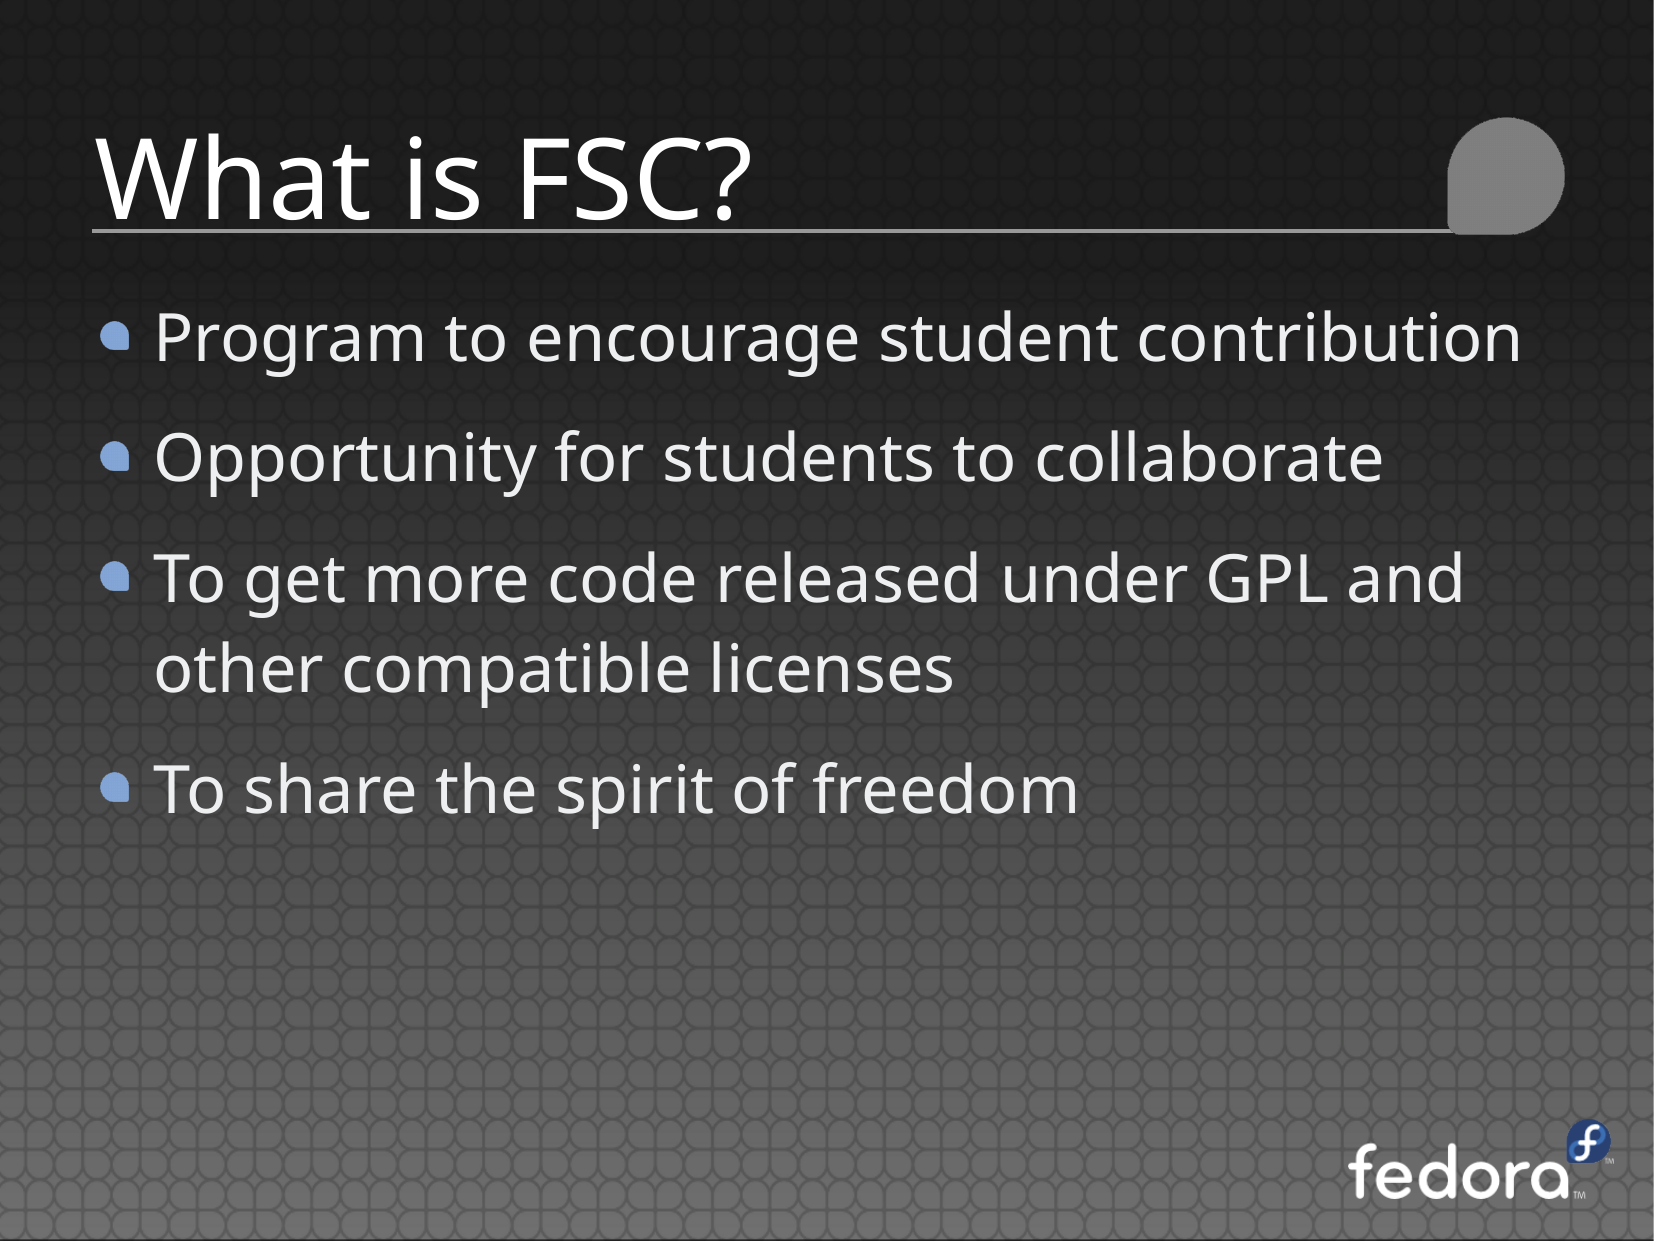

What is FSC?
# Program to encourage student contribution
Opportunity for students to collaborate
To get more code released under GPL and other compatible licenses
To share the spirit of freedom